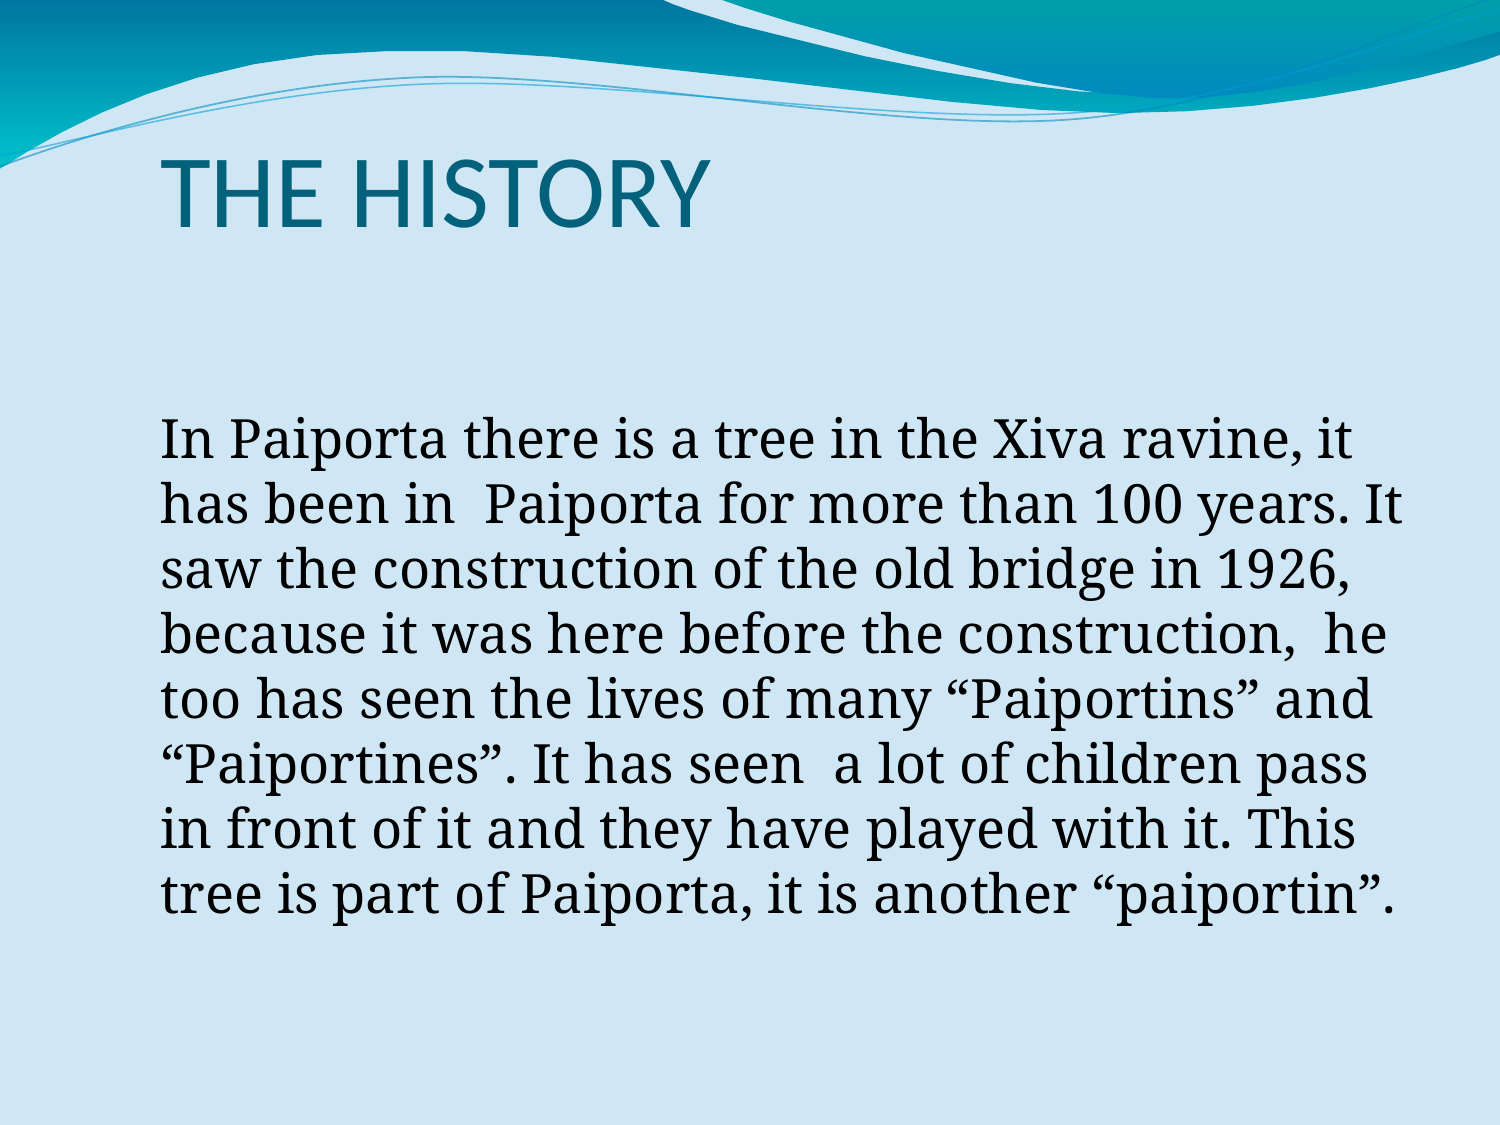

# THE HISTORY
In Paiporta there is a tree in the Xiva ravine, it has been in Paiporta for more than 100 years. It saw the construction of the old bridge in 1926, because it was here before the construction, he too has seen the lives of many “Paiportins” and “Paiportines”. It has seen a lot of children pass in front of it and they have played with it. This tree is part of Paiporta, it is another “paiportin”.